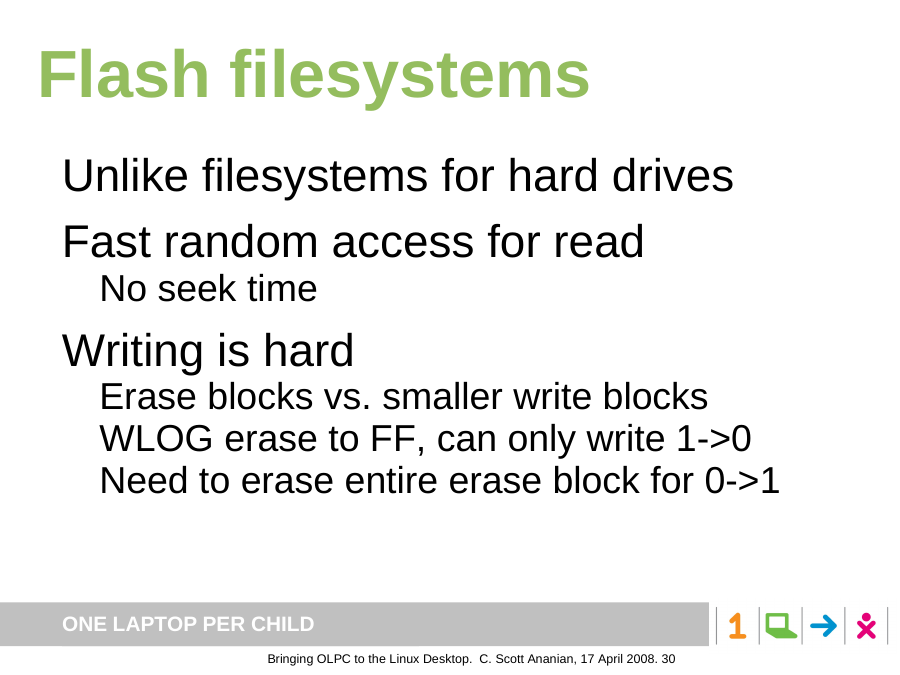

# Flash filesystems
Unlike filesystems for hard drives
Fast random access for read
No seek time
Writing is hard
Erase blocks vs. smaller write blocks
WLOG erase to FF, can only write 1->0
Need to erase entire erase block for 0->1